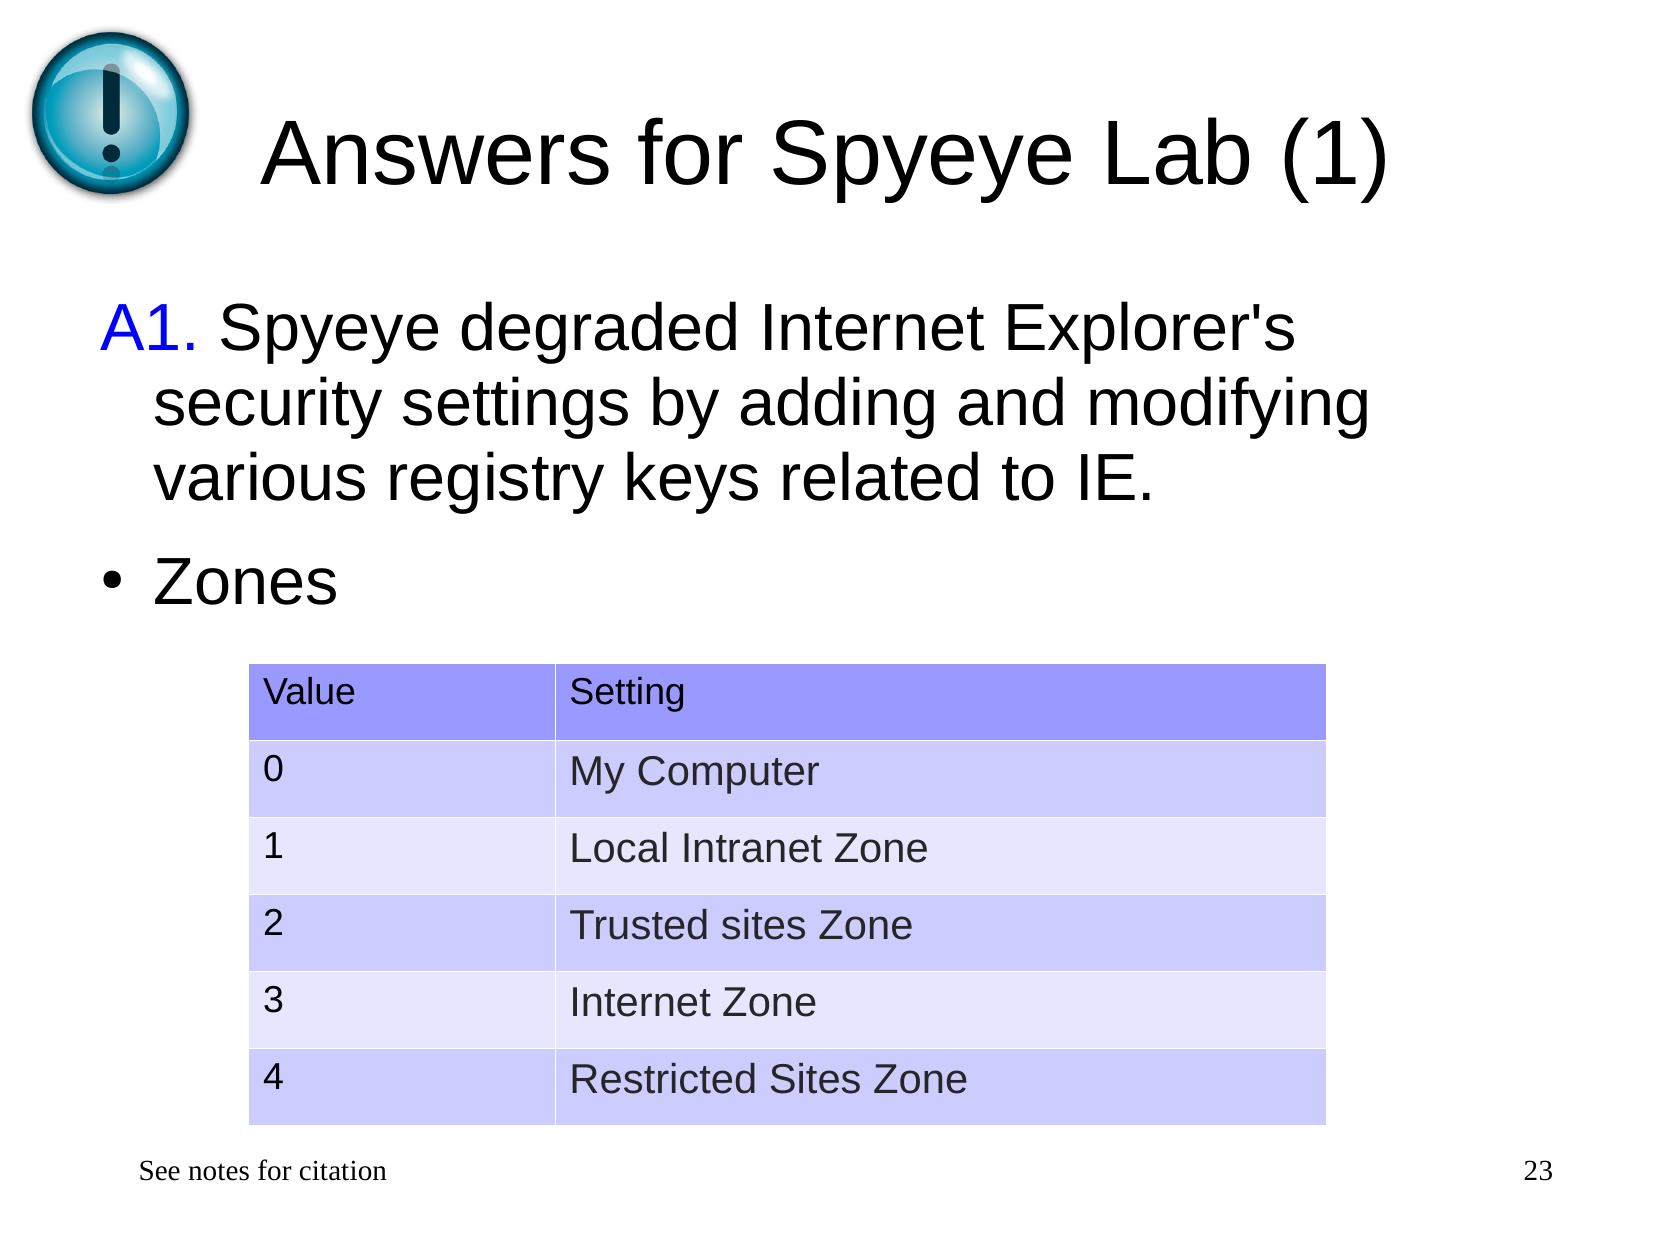

# Answers for Spyeye Lab (1)
 Spyeye degraded Internet Explorer's security settings by adding and modifying various registry keys related to IE.
Zones
| Value | Setting |
| --- | --- |
| 0 | My Computer |
| 1 | Local Intranet Zone |
| 2 | Trusted sites Zone |
| 3 | Internet Zone |
| 4 | Restricted Sites Zone |
See notes for citation
23